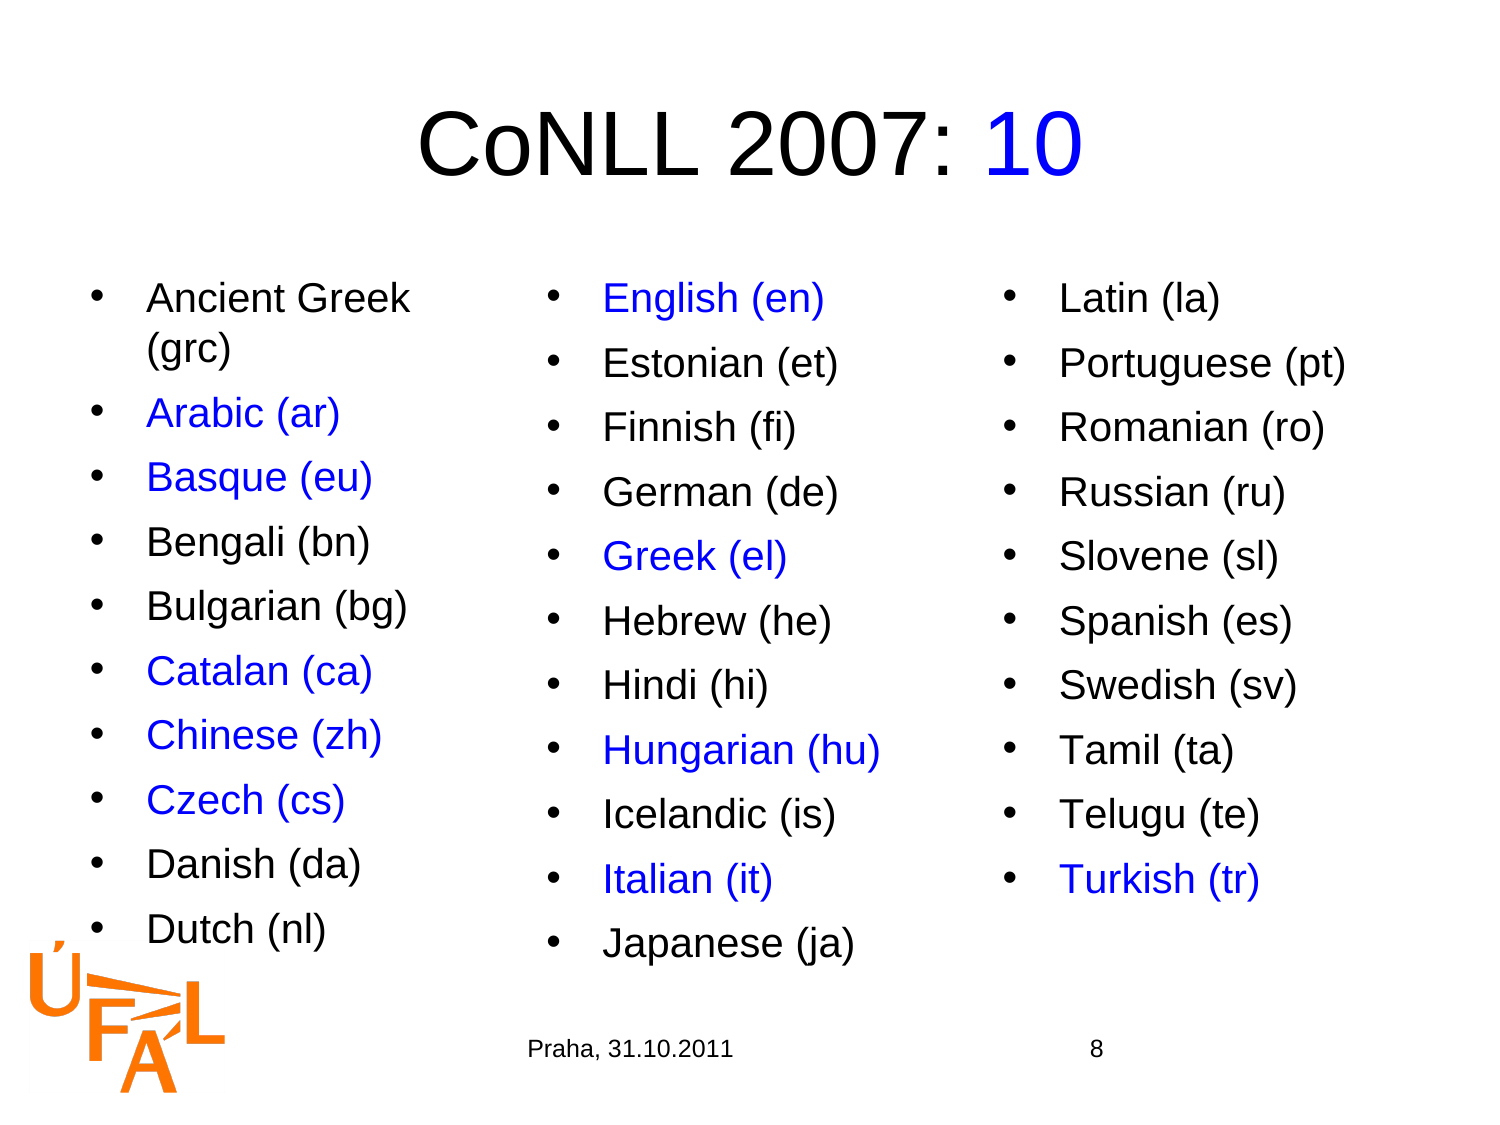

# CoNLL 2007: 10
Ancient Greek (grc)
Arabic (ar)
Basque (eu)
Bengali (bn)
Bulgarian (bg)
Catalan (ca)
Chinese (zh)
Czech (cs)
Danish (da)
Dutch (nl)
English (en)
Estonian (et)
Finnish (fi)
German (de)
Greek (el)
Hebrew (he)
Hindi (hi)
Hungarian (hu)
Icelandic (is)
Italian (it)
Japanese (ja)
Latin (la)
Portuguese (pt)
Romanian (ro)
Russian (ru)
Slovene (sl)
Spanish (es)
Swedish (sv)
Tamil (ta)
Telugu (te)
Turkish (tr)
Praha, 31.10.2011
8